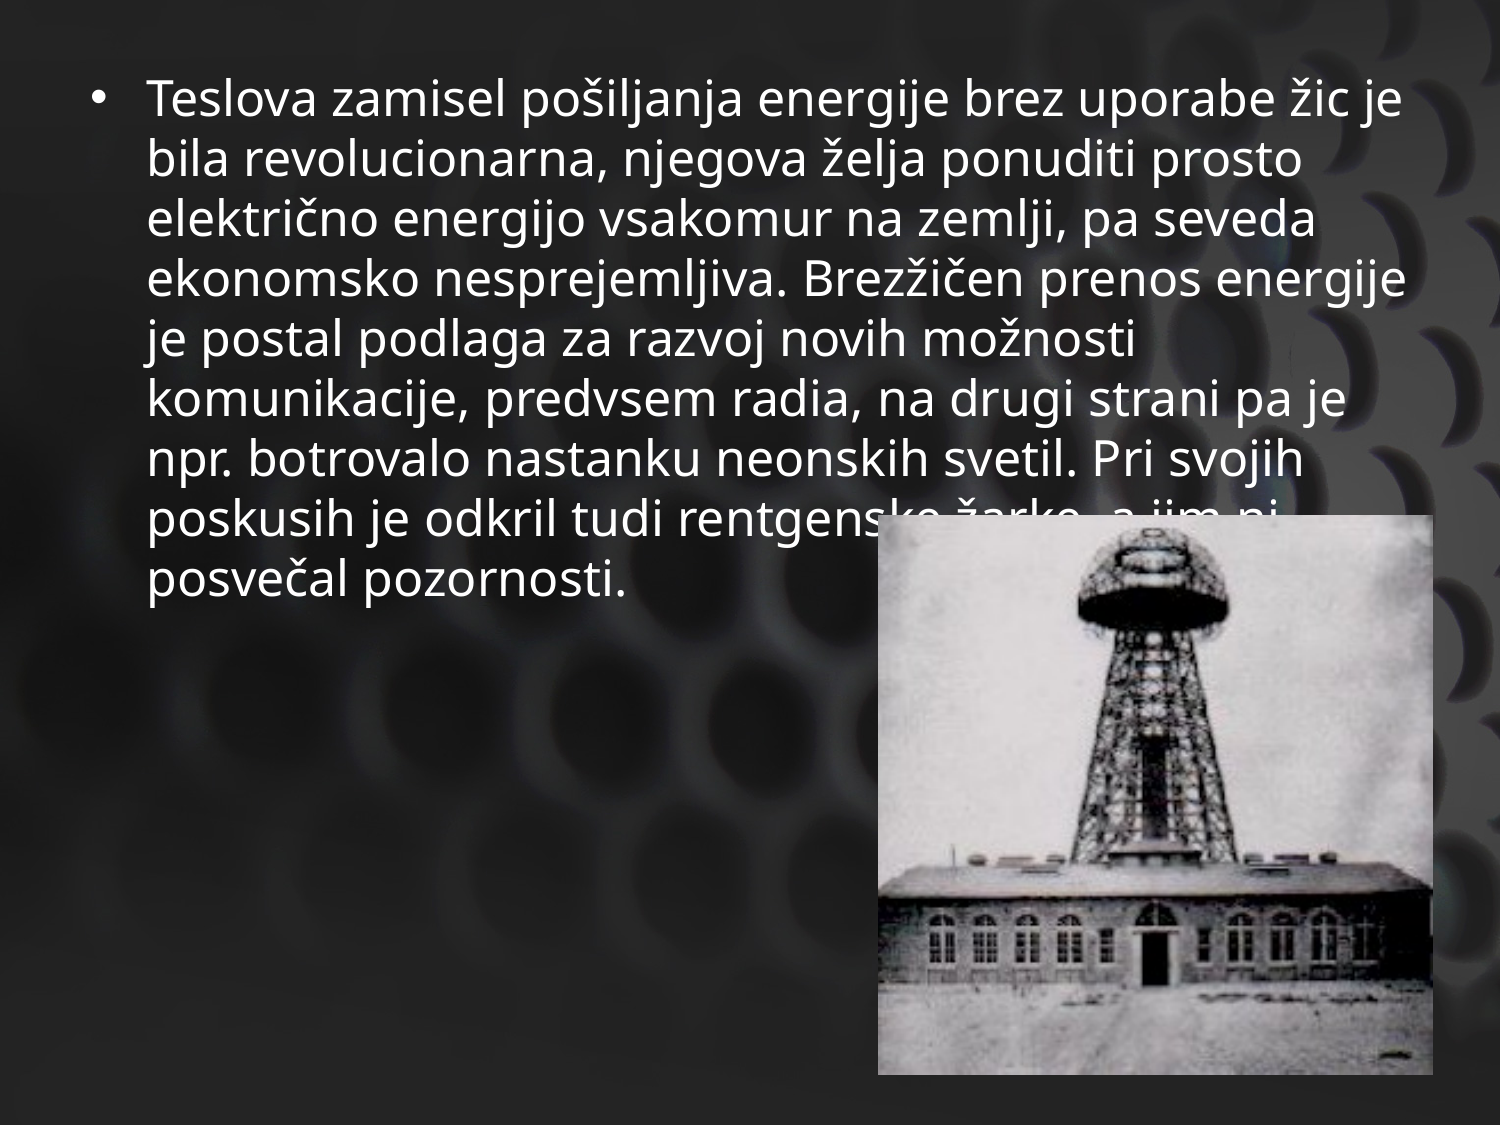

# Teslova zamisel pošiljanja energije brez uporabe žic je bila revolucionarna, njegova želja ponuditi prosto električno energijo vsakomur na zemlji, pa seveda ekonomsko nesprejemljiva. Brezžičen prenos energije je postal podlaga za razvoj novih možnosti komunikacije, predvsem radia, na drugi strani pa je npr. botrovalo nastanku neonskih svetil. Pri svojih poskusih je odkril tudi rentgenske žarke, a jim ni posvečal pozornosti.